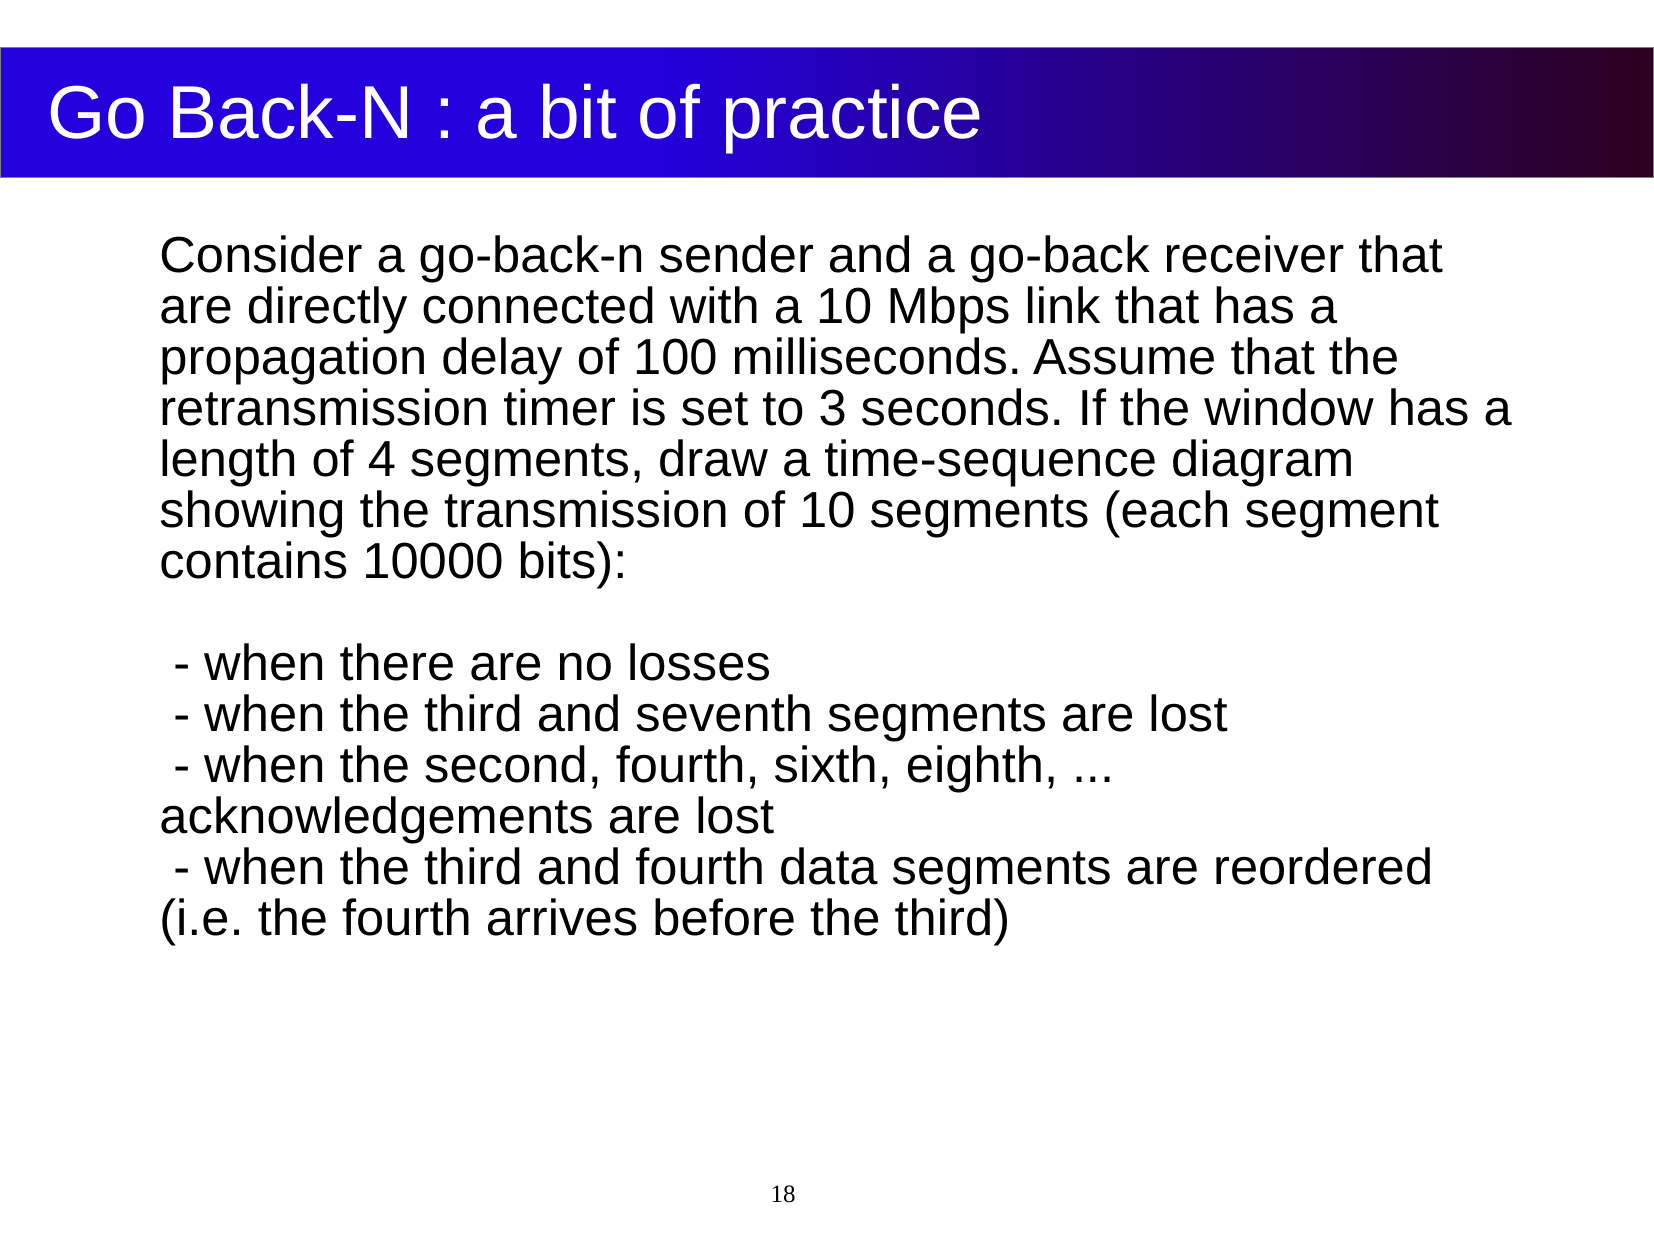

# Go Back-N : a bit of practice
Consider a go-back-n sender and a go-back receiver that are directly connected with a 10 Mbps link that has a propagation delay of 100 milliseconds. Assume that the retransmission timer is set to 3 seconds. If the window has a length of 4 segments, draw a time-sequence diagram showing the transmission of 10 segments (each segment contains 10000 bits):
 - when there are no losses
 - when the third and seventh segments are lost
 - when the second, fourth, sixth, eighth, ... acknowledgements are lost
 - when the third and fourth data segments are reordered (i.e. the fourth arrives before the third)